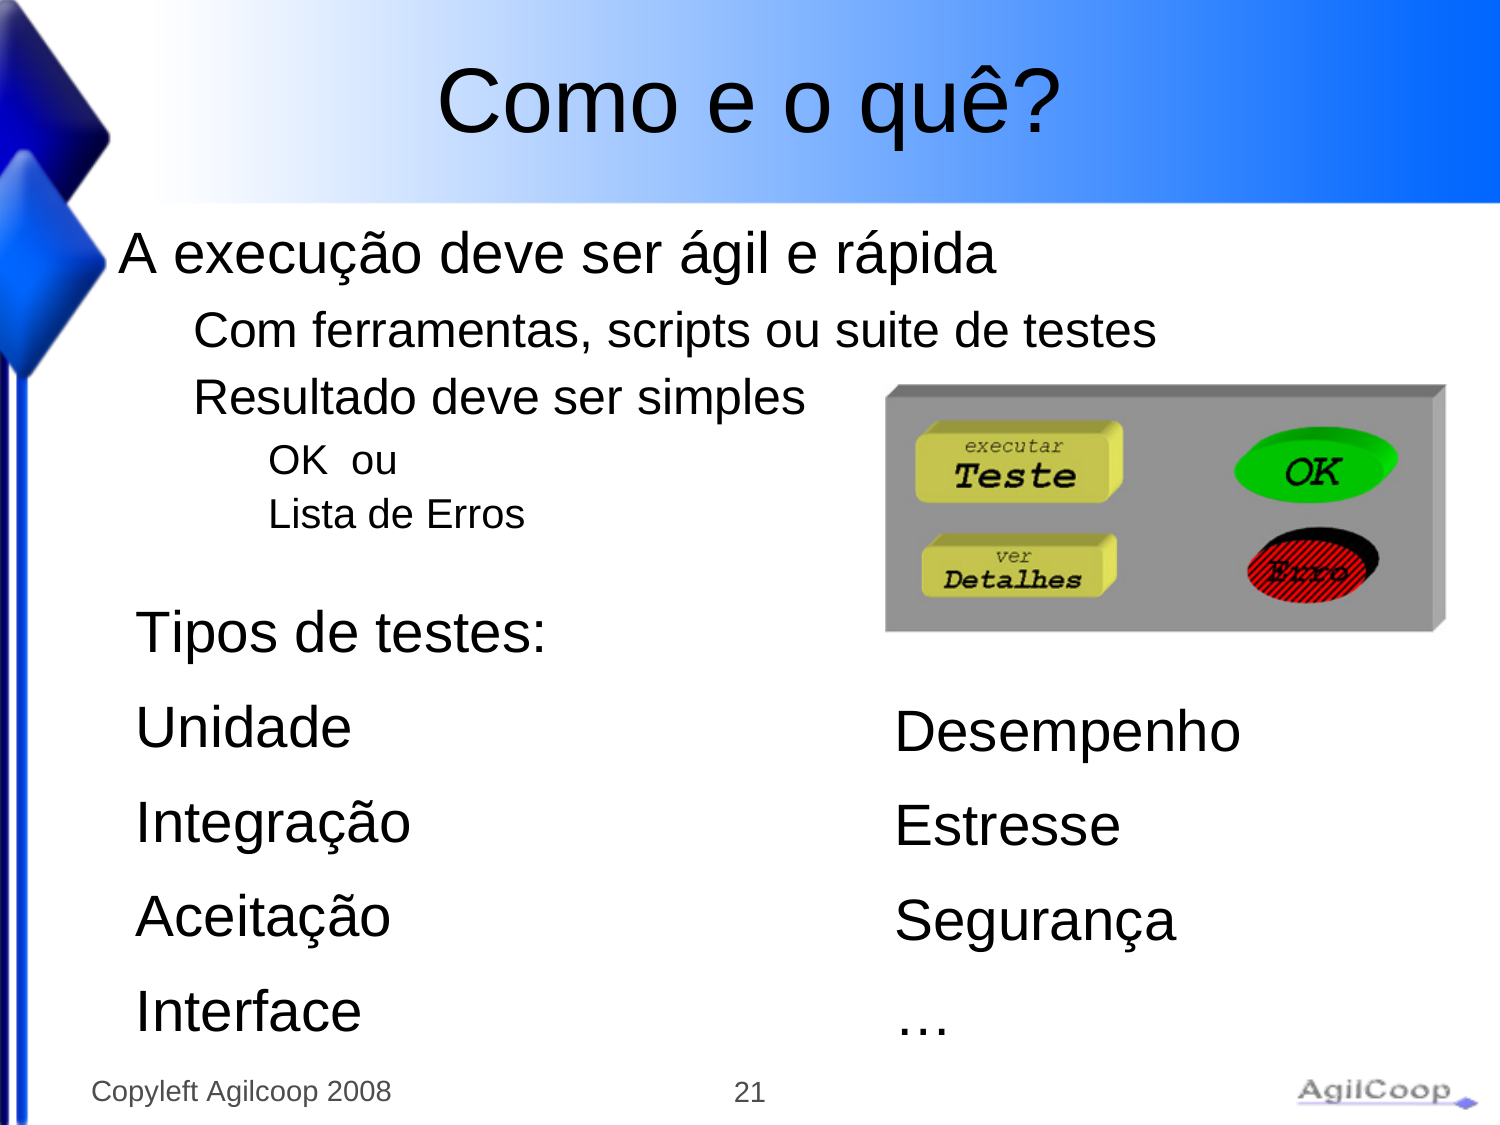

# Como e o quê?
A execução deve ser ágil e rápida
Com ferramentas, scripts ou suite de testes
Resultado deve ser simples
OK ou
Lista de Erros
Tipos de testes:
Unidade
Integração
Aceitação
Interface
Desempenho
Estresse
Segurança
…
copyleft by AgilCoop
21